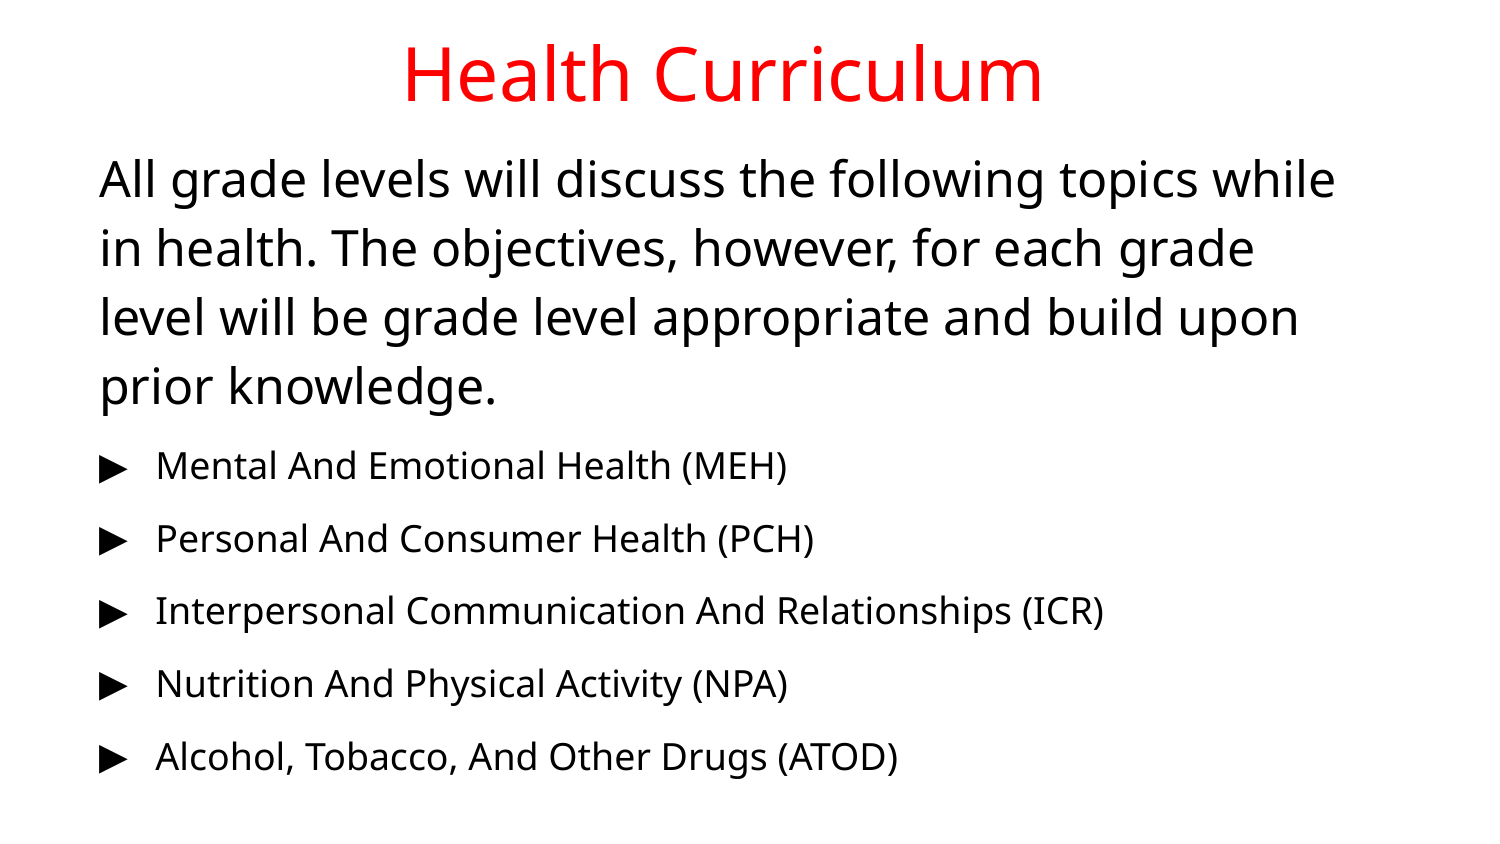

# Health Curriculum
All grade levels will discuss the following topics while in health. The objectives, however, for each grade level will be grade level appropriate and build upon prior knowledge.
Mental And Emotional Health (MEH)
Personal And Consumer Health (PCH)
Interpersonal Communication And Relationships (ICR)
Nutrition And Physical Activity (NPA)
Alcohol, Tobacco, And Other Drugs (ATOD)